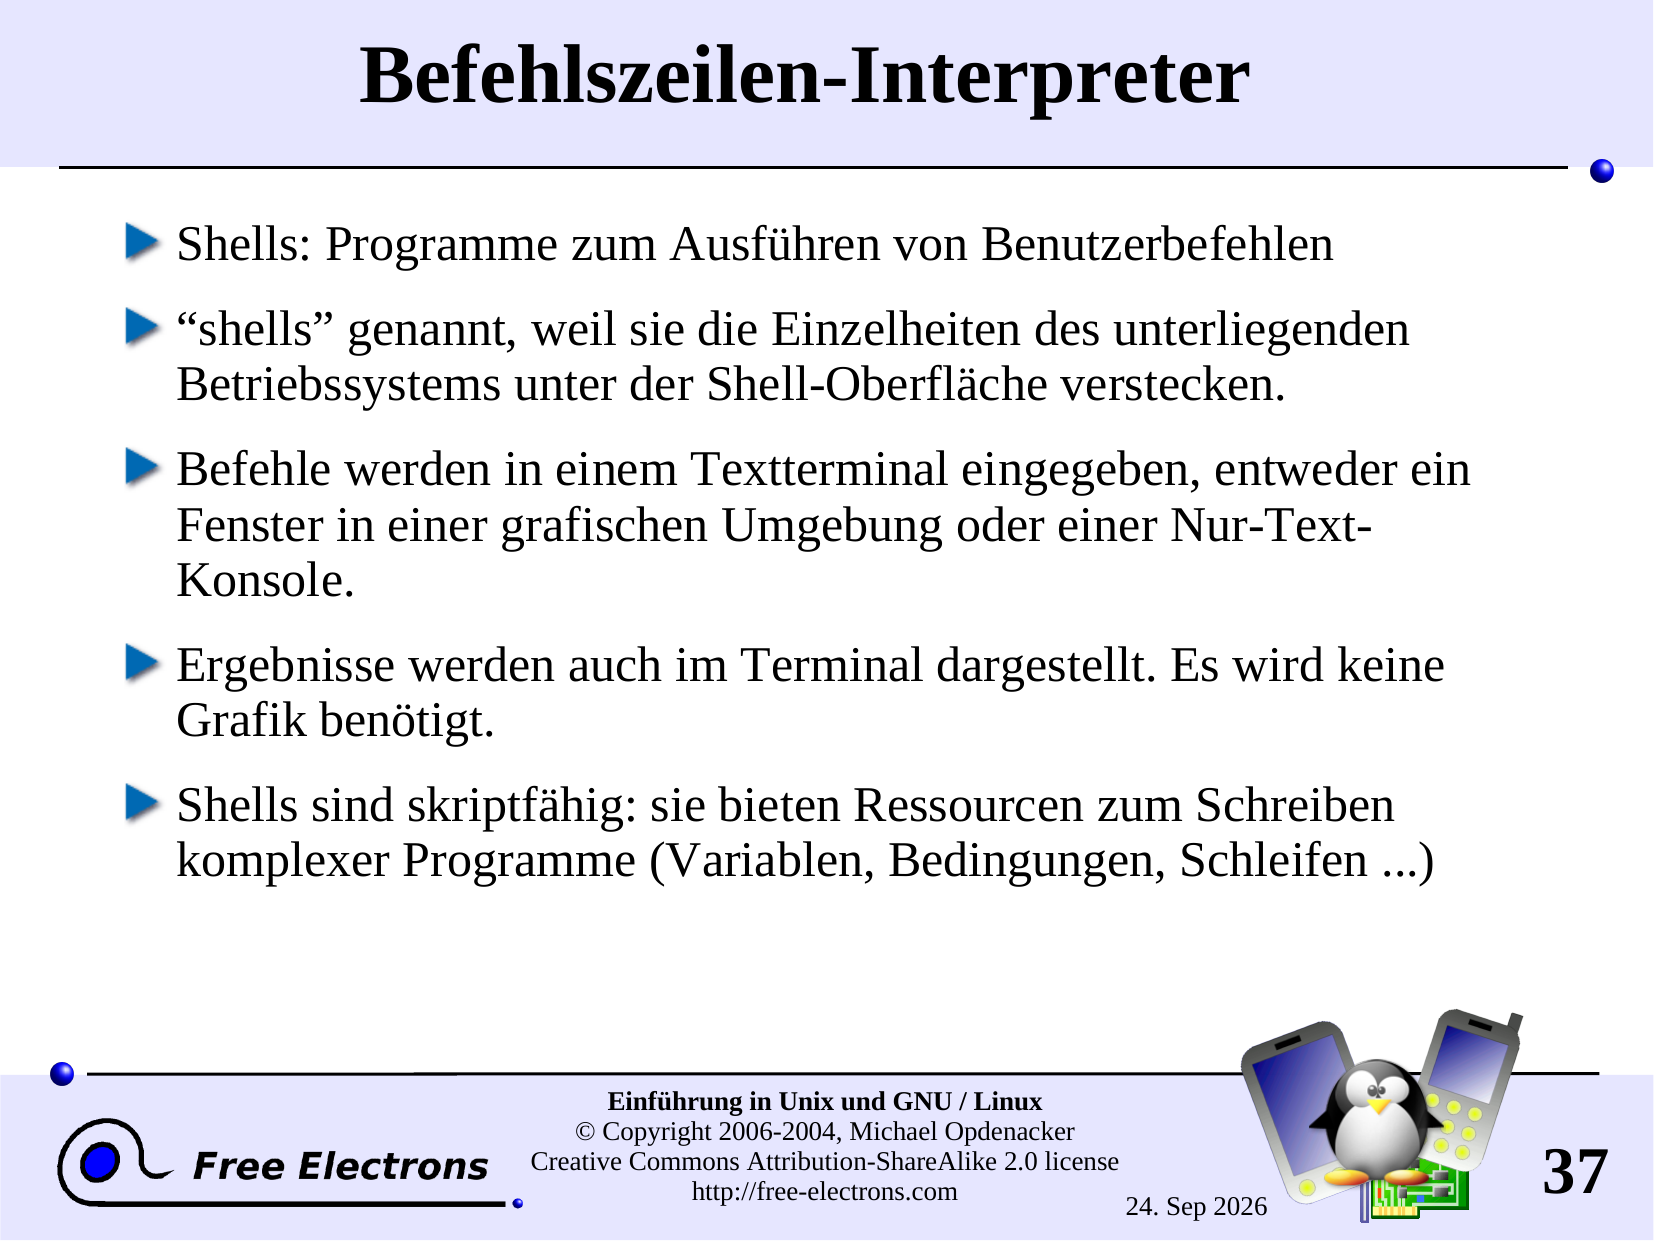

# Befehlszeilen-Interpreter
Shells: Programme zum Ausführen von Benutzerbefehlen
“shells” genannt, weil sie die Einzelheiten des unterliegenden Betriebssystems unter der Shell-Oberfläche verstecken.
Befehle werden in einem Textterminal eingegeben, entweder ein Fenster in einer grafischen Umgebung oder einer Nur-Text-Konsole.
Ergebnisse werden auch im Terminal dargestellt. Es wird keine Grafik benötigt.
Shells sind skriptfähig: sie bieten Ressourcen zum Schreiben komplexer Programme (Variablen, Bedingungen, Schleifen ...)